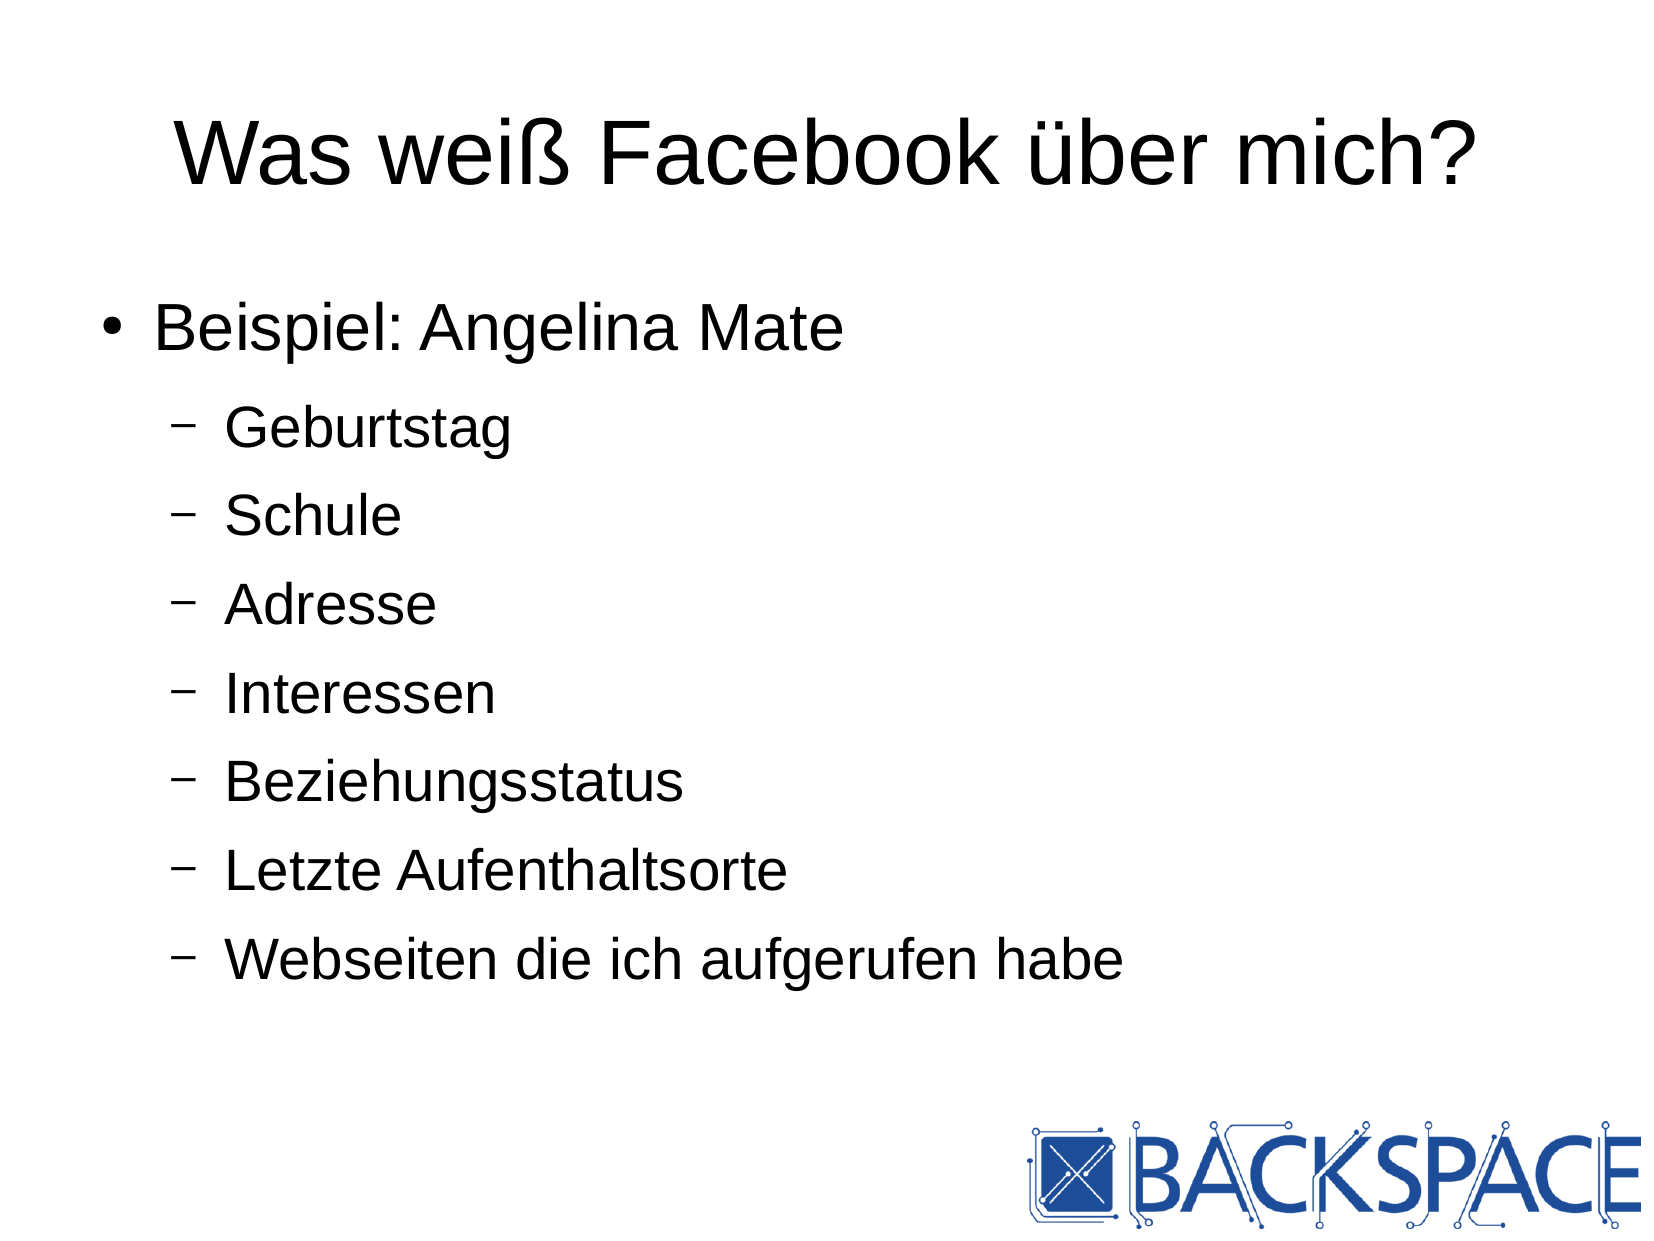

# Was weiß Facebook über mich?
Beispiel: Angelina Mate
Geburtstag
Schule
Adresse
Interessen
Beziehungsstatus
Letzte Aufenthaltsorte
Webseiten die ich aufgerufen habe